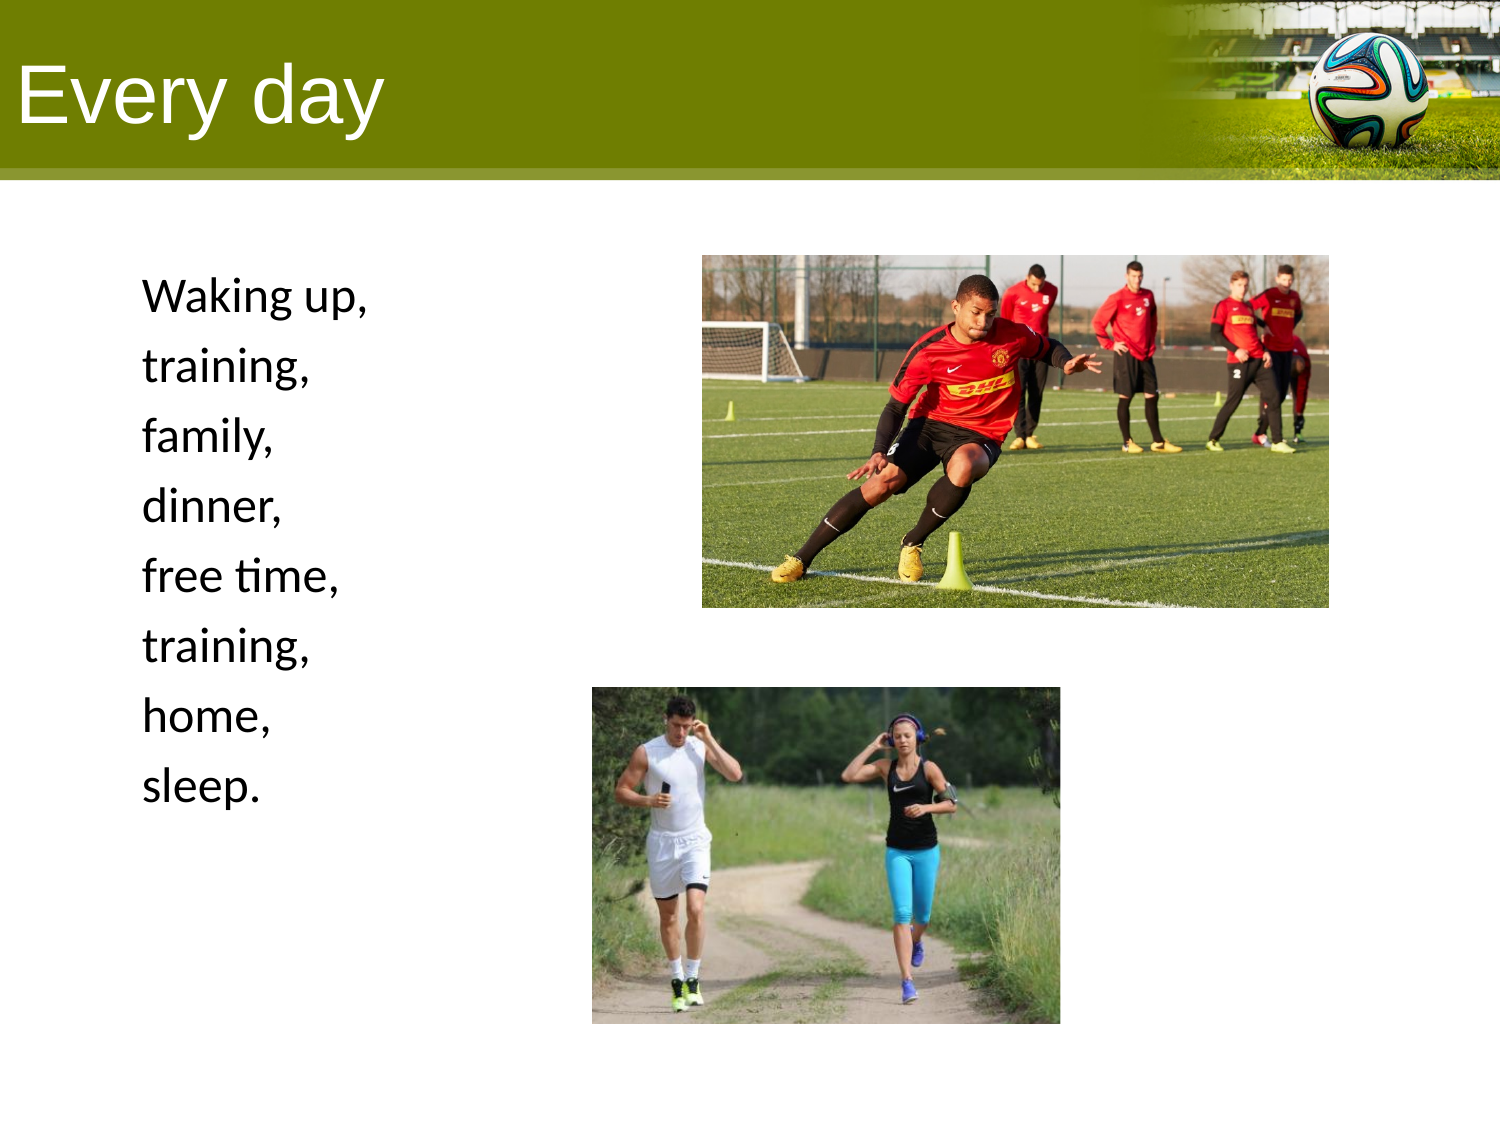

# Every day
Waking up,
training,
family,
dinner,
free time,
training,
home,
sleep.